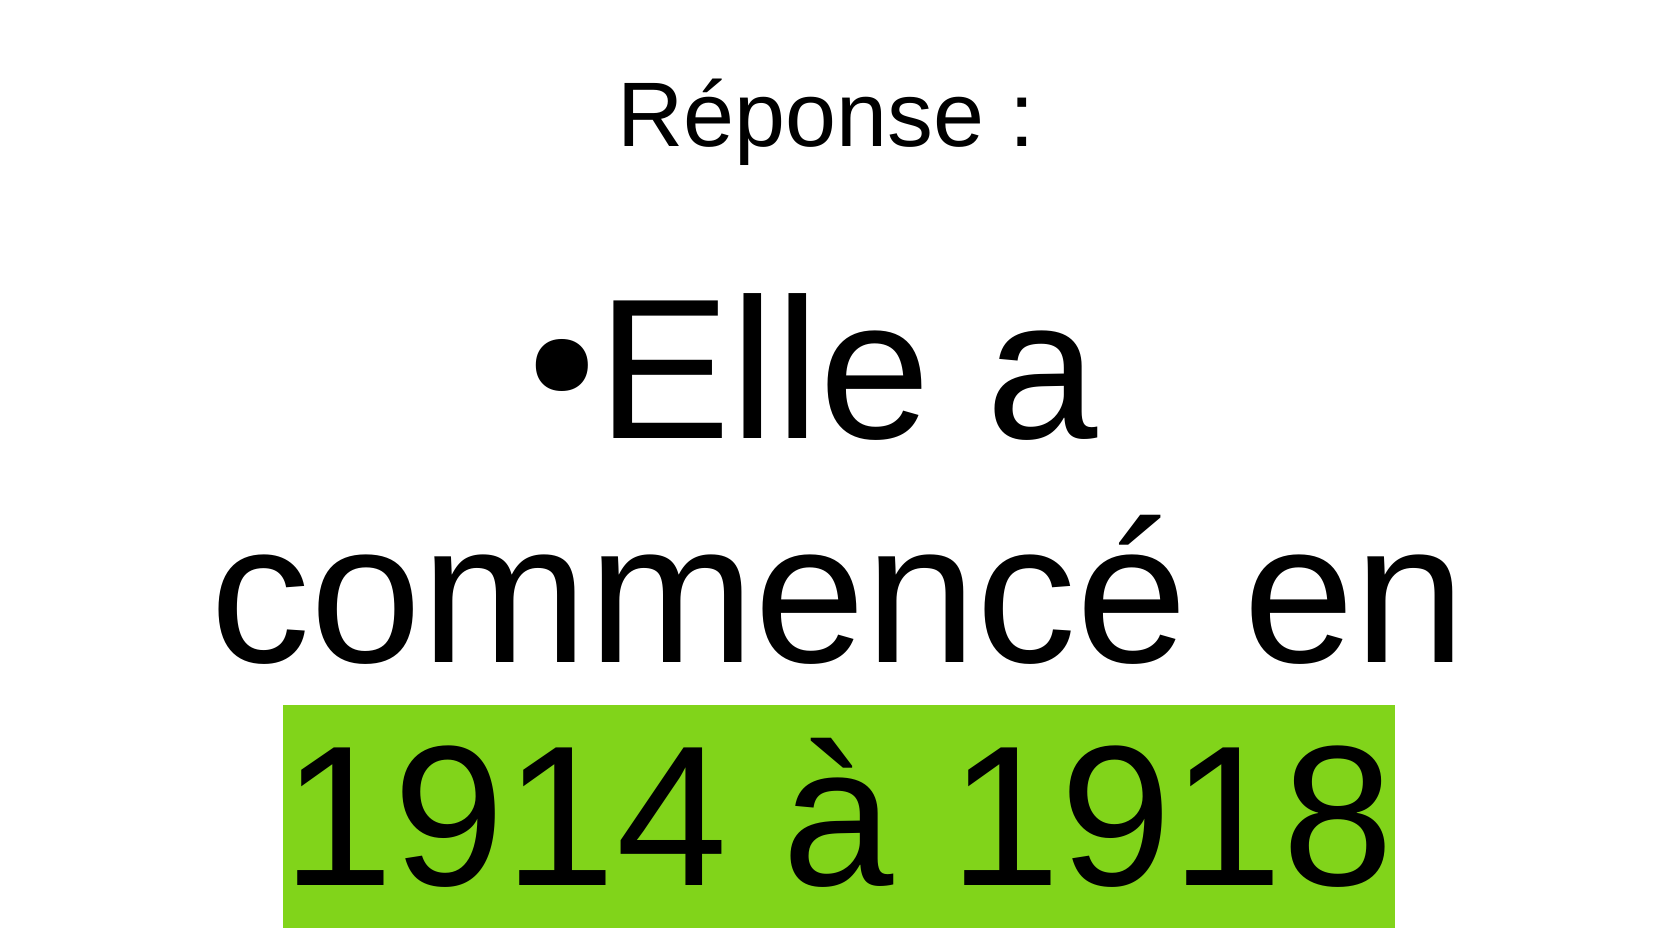

# Réponse :
Elle a commencé en 1914 à 1918